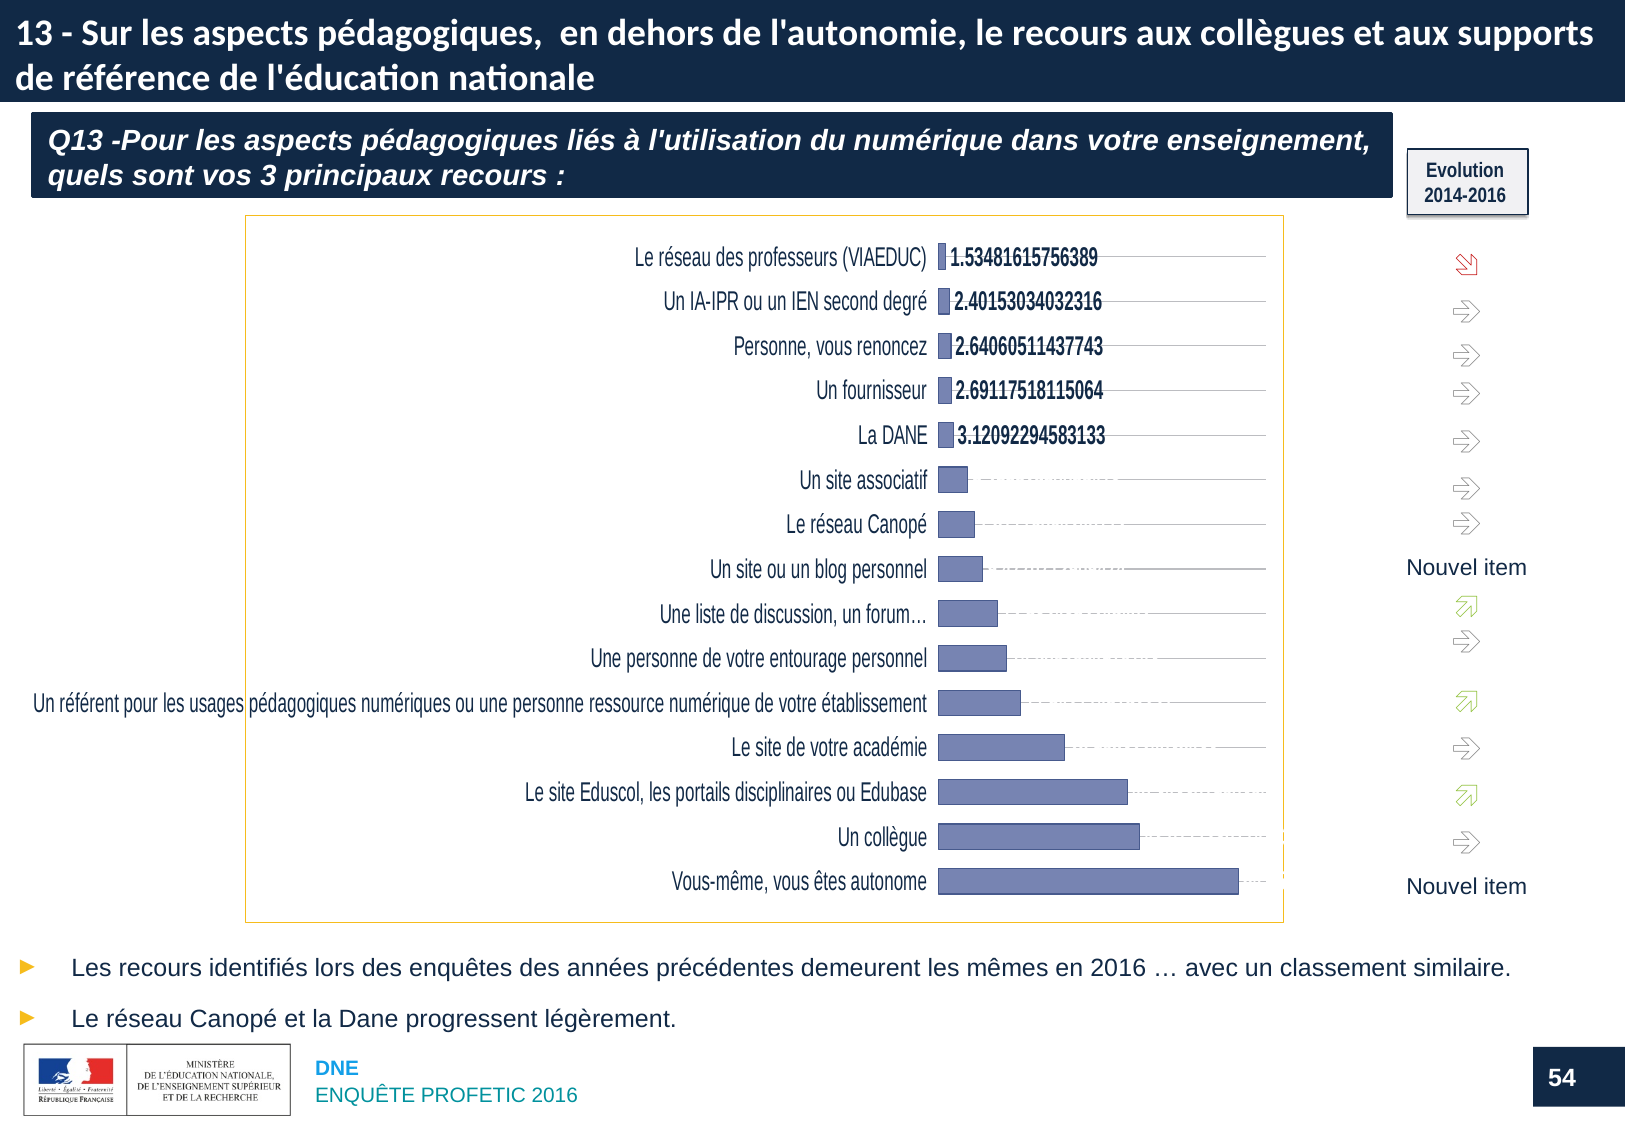

13 - Sur les aspects pédagogiques, en dehors de l'autonomie, le recours aux collègues et aux supports de référence de l'éducation nationale
Q13 -Pour les aspects pédagogiques liés à l'utilisation du numérique dans votre enseignement, quels sont vos 3 principaux recours :
Evolution
2014-2016
### Chart
| Category | Série1 |
|---|---|
| Vous-même, vous êtes autonome | 64.1557987217505 |
| Un collègue | 43.0117380174113 |
| Le site Eduscol, les portails disciplinaires ou Edubase | 40.3433079803844 |
| Le site de votre académie | 26.9863224036433 |
| Un référent pour les usages pédagogiques numériques ou une personne ressource numérique de votre établissement | 17.5437745193321 |
| Une personne de votre entourage personnel | 14.5082854978743 |
| Une liste de discussion, un forum… | 12.5824862249402 |
| Un site ou un blog personnel | 9.4770712909474 |
| Le réseau Canopé | 7.67178084240172 |
| Un site associatif | 6.26653960065418 |
| La DANE | 3.12092294583133 |
| Un fournisseur | 2.69117518115064 |
| Personne, vous renoncez | 2.64060511437743 |
| Un IA-IPR ou un IEN second degré | 2.40153034032316 |
| Le réseau des professeurs (VIAEDUC) | 1.53481615756389 |






Nouvel item






Nouvel item
# Les recours identifiés lors des enquêtes des années précédentes demeurent les mêmes en 2016 … avec un classement similaire.
Le réseau Canopé et la Dane progressent légèrement.
54